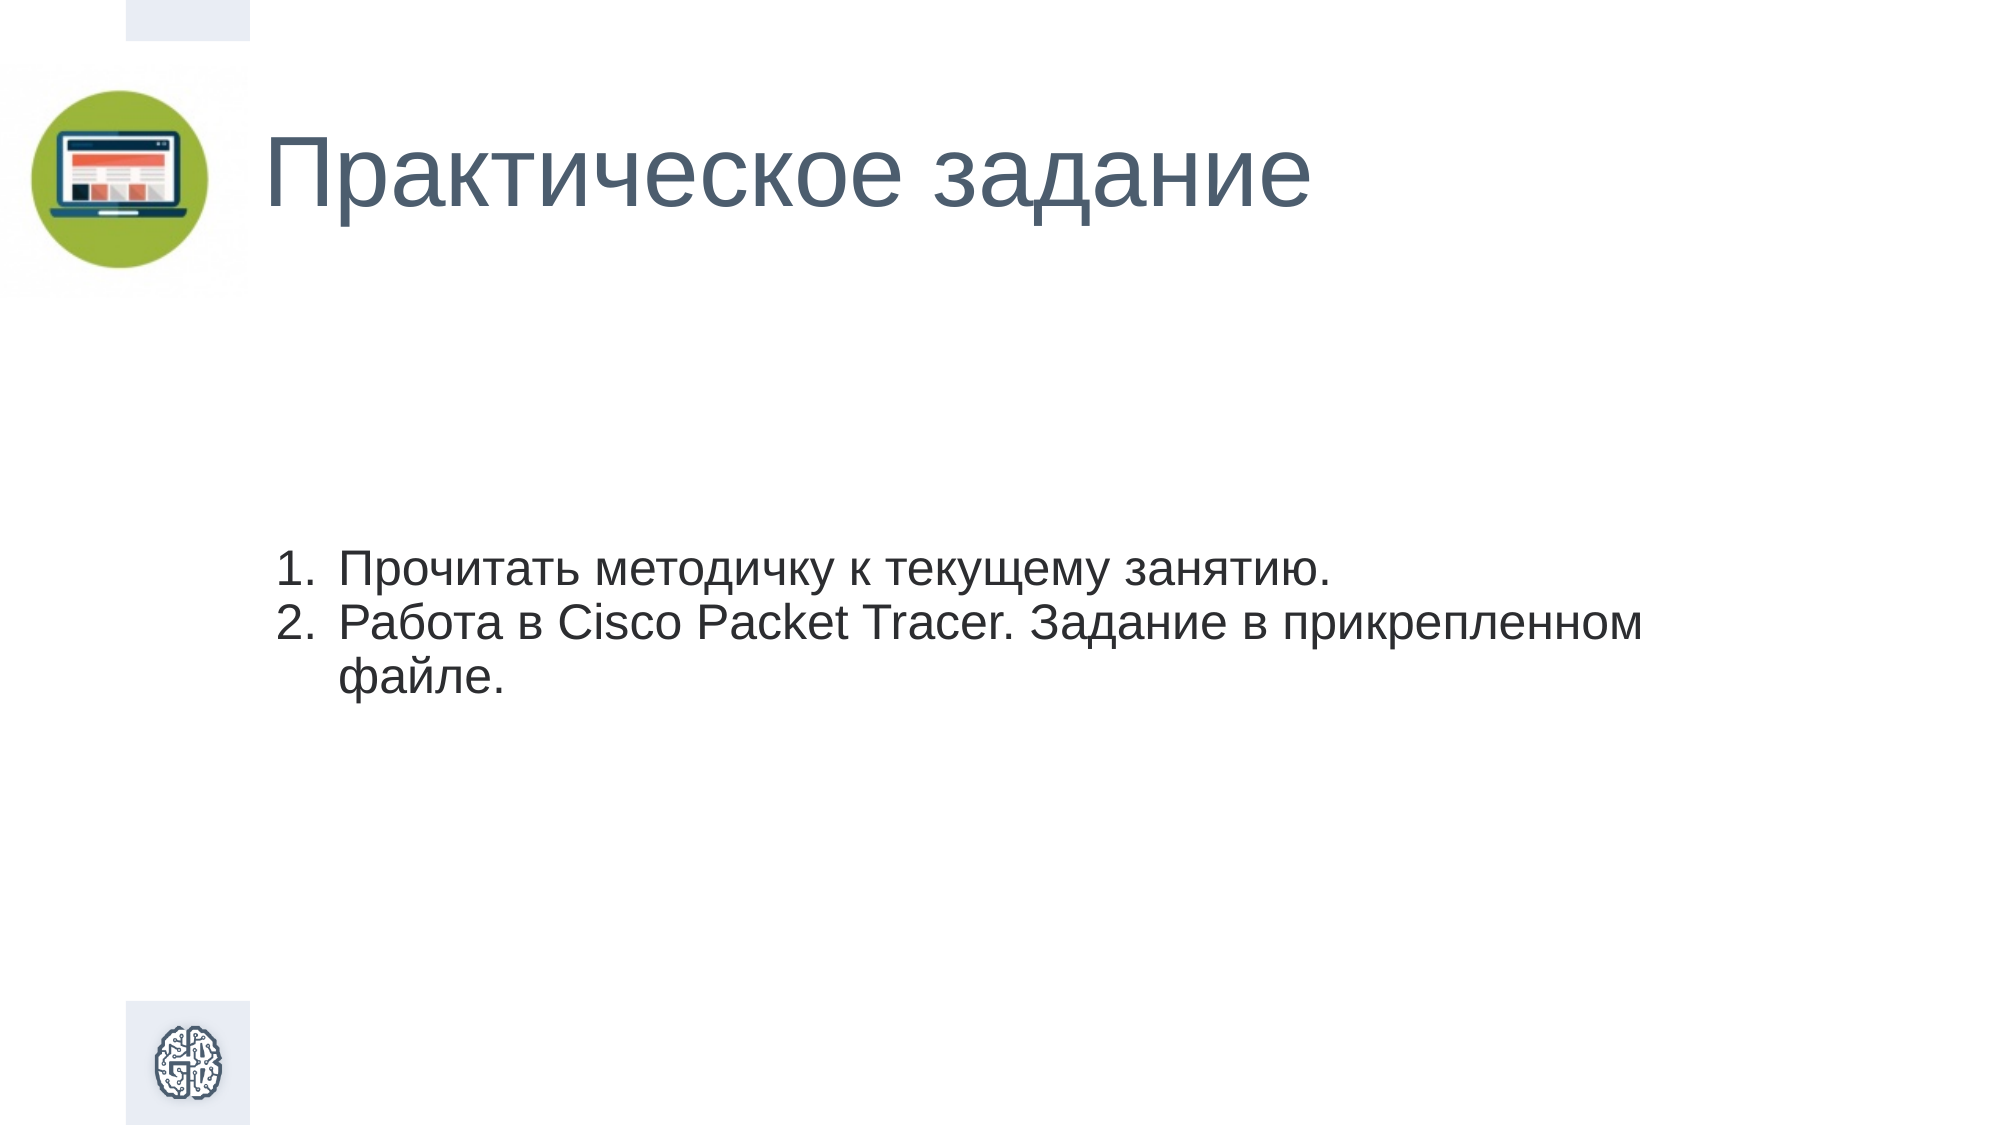

Практическое задание
# Прочитать методичку к текущему занятию.
Работа в Cisco Packet Tracer. Задание в прикрепленном файле.